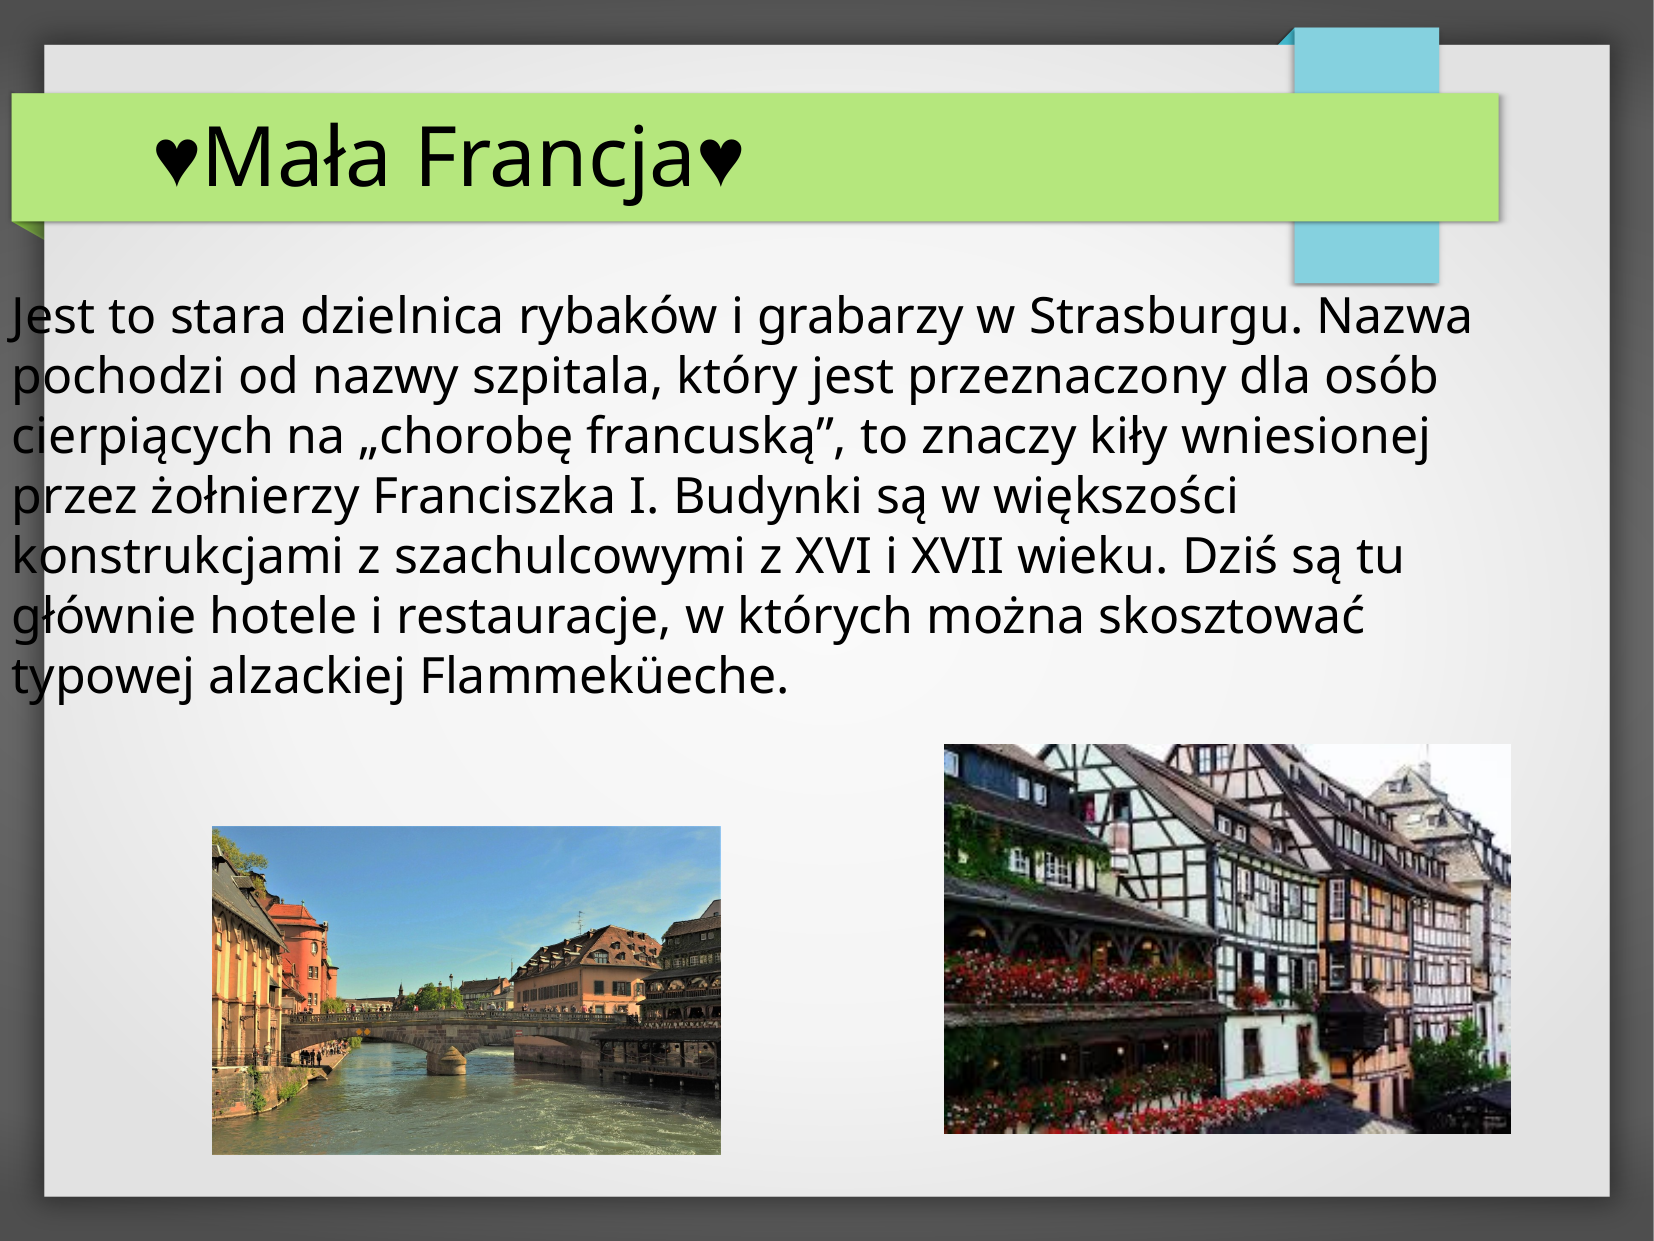

# ♥Mała Francja♥
Jest to stara dzielnica rybaków i grabarzy w Strasburgu. Nazwa pochodzi od nazwy szpitala, który jest przeznaczony dla osób cierpiących na „chorobę francuską”, to znaczy kiły wniesionej przez żołnierzy Franciszka I. Budynki są w większości konstrukcjami z szachulcowymi z XVI i XVII wieku. Dziś są tu głównie hotele i restauracje, w których można skosztować typowej alzackiej Flammeküeche.